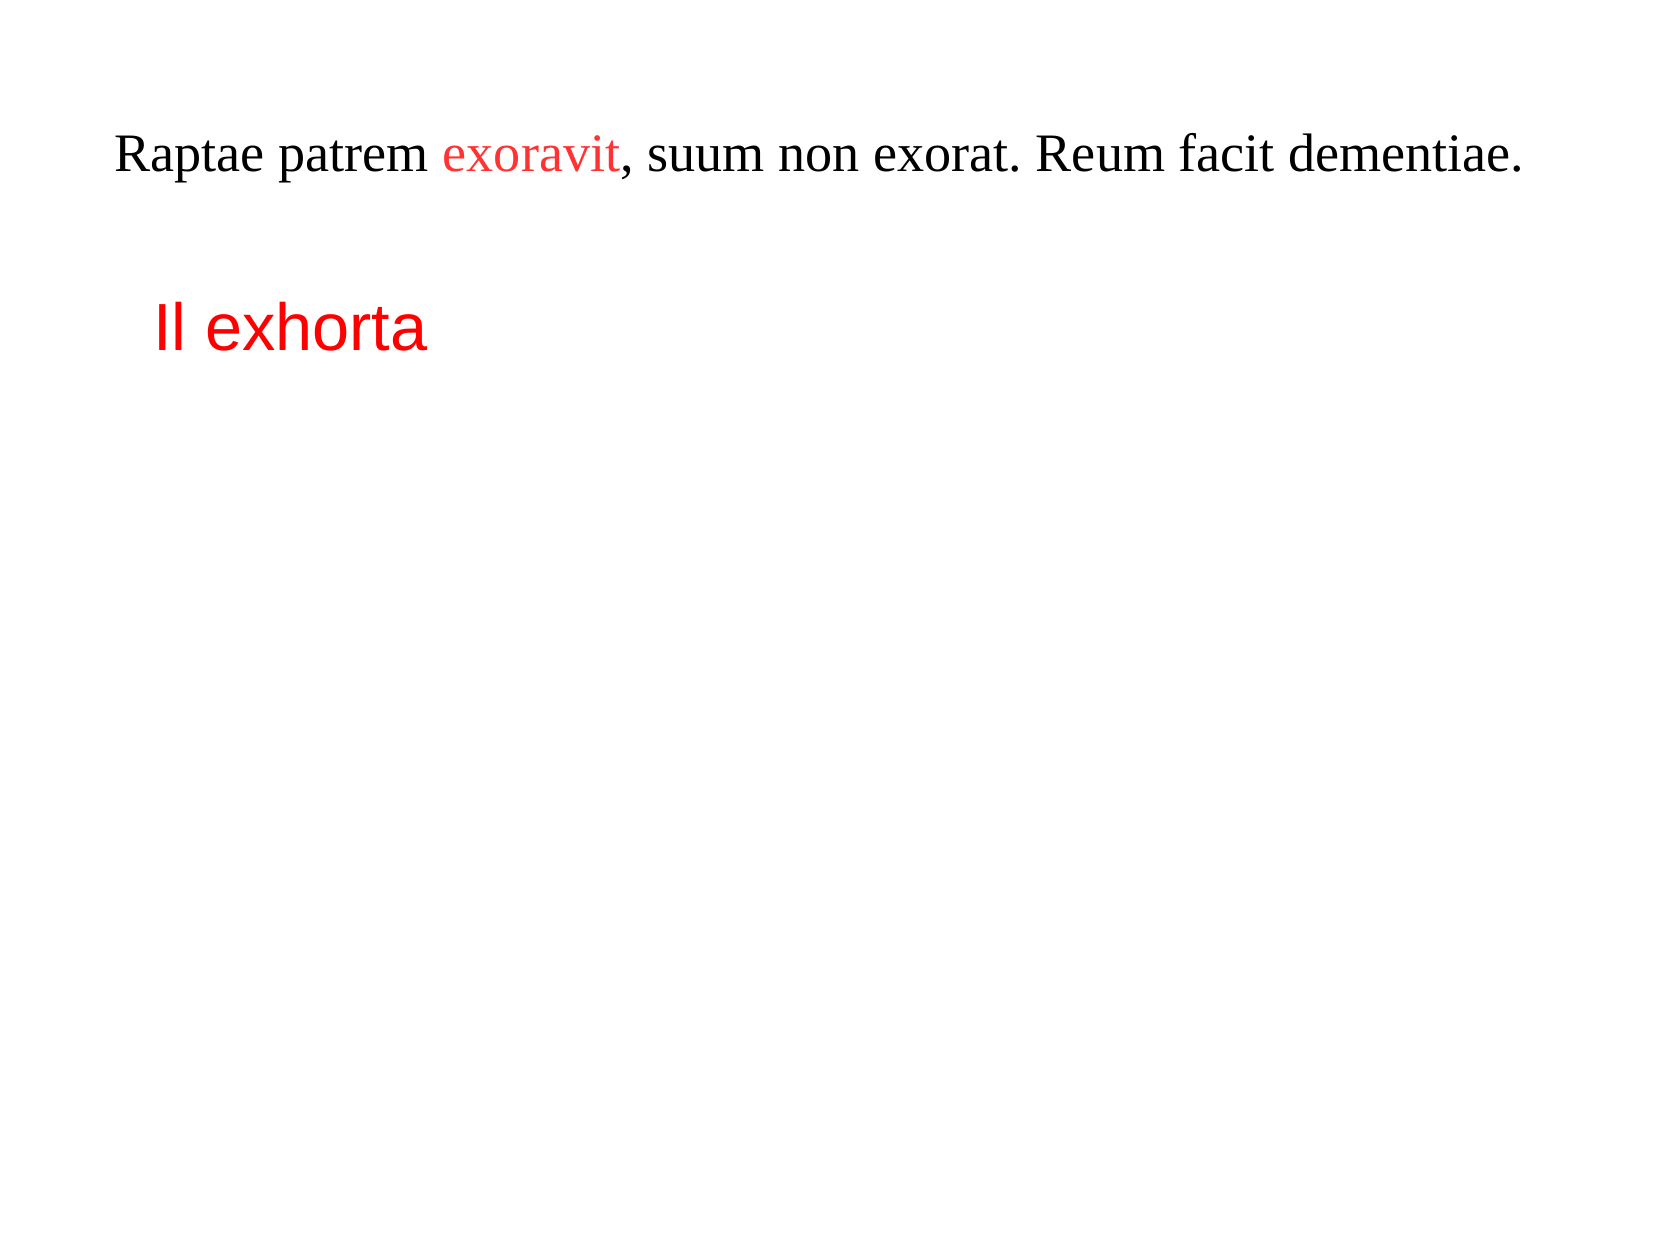

# Raptae patrem exoravit, suum non exorat. Reum facit dementiae.
Il exhorta